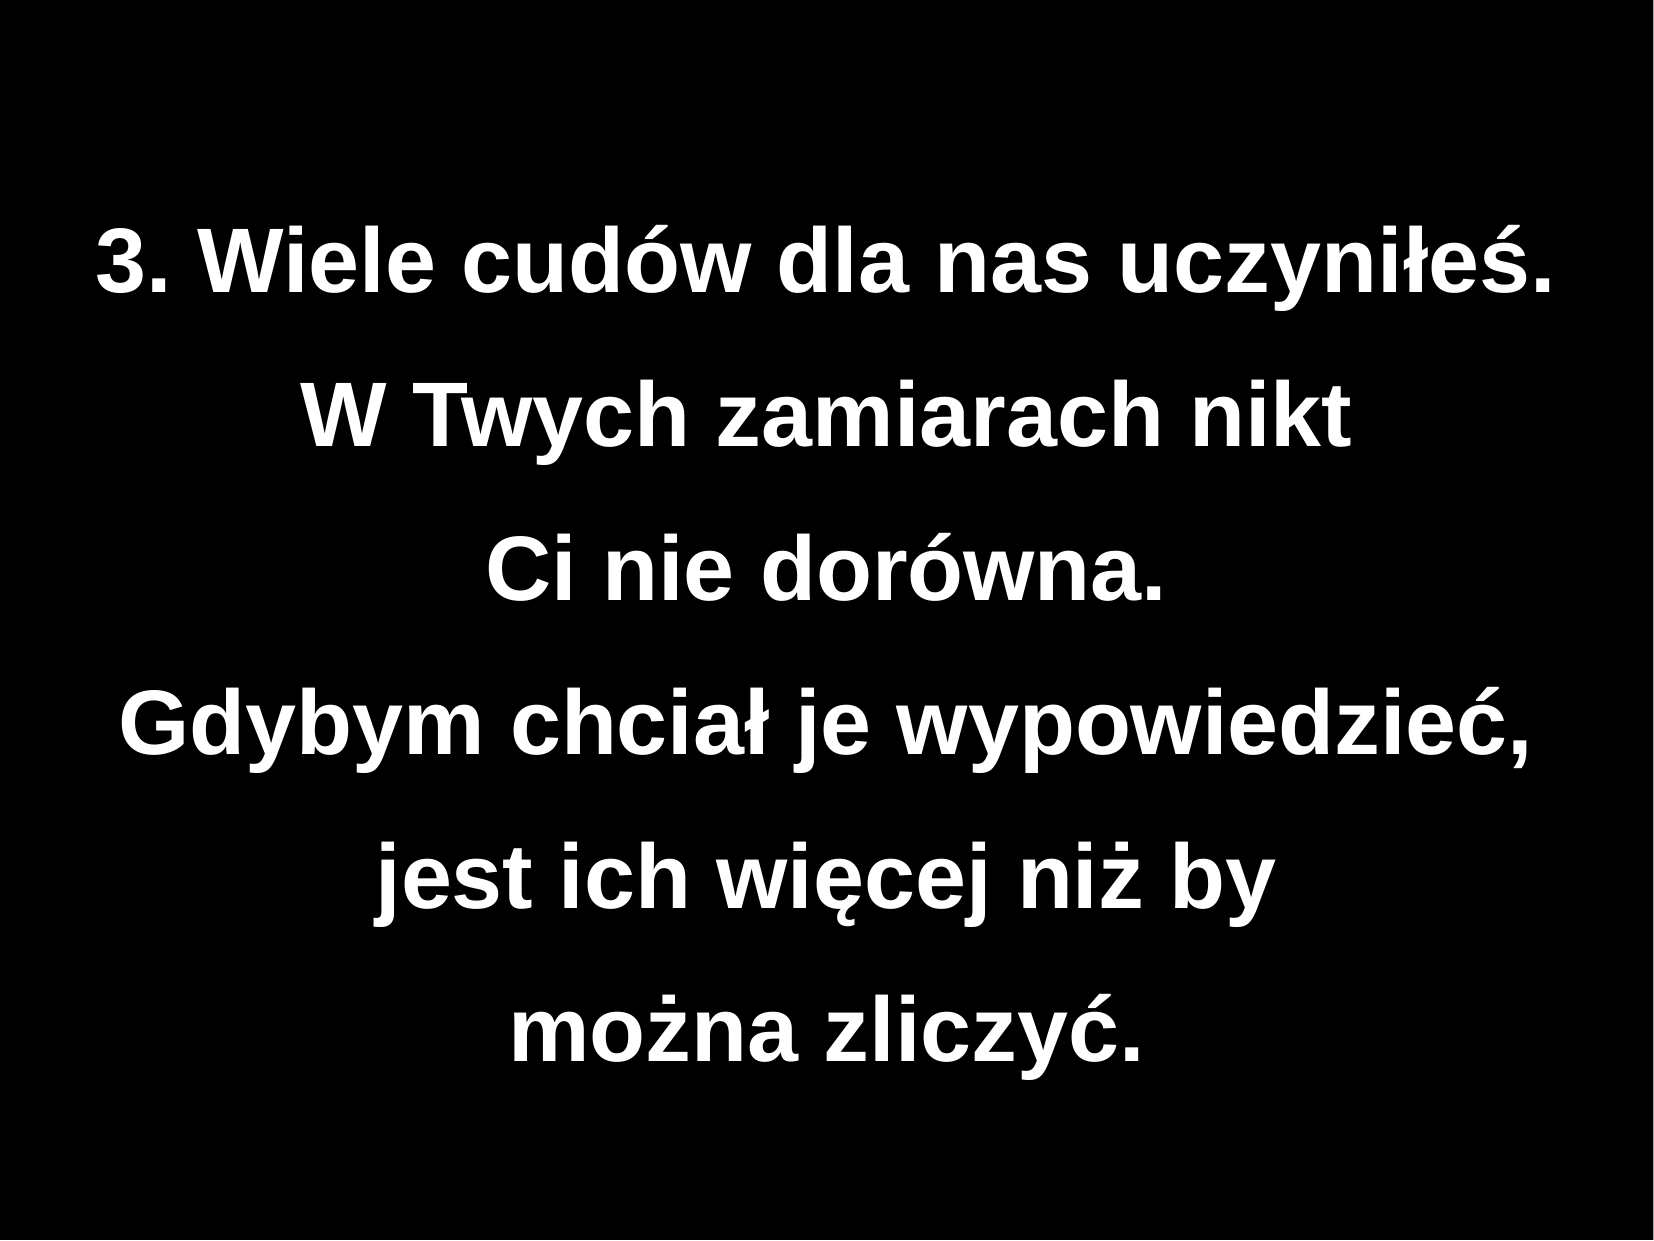

# 3. Wiele cudów dla nas uczyniłeś.
W Twych zamiarach nikt
Ci nie dorówna.
Gdybym chciał je wypowiedzieć,
jest ich więcej niż by
można zliczyć.